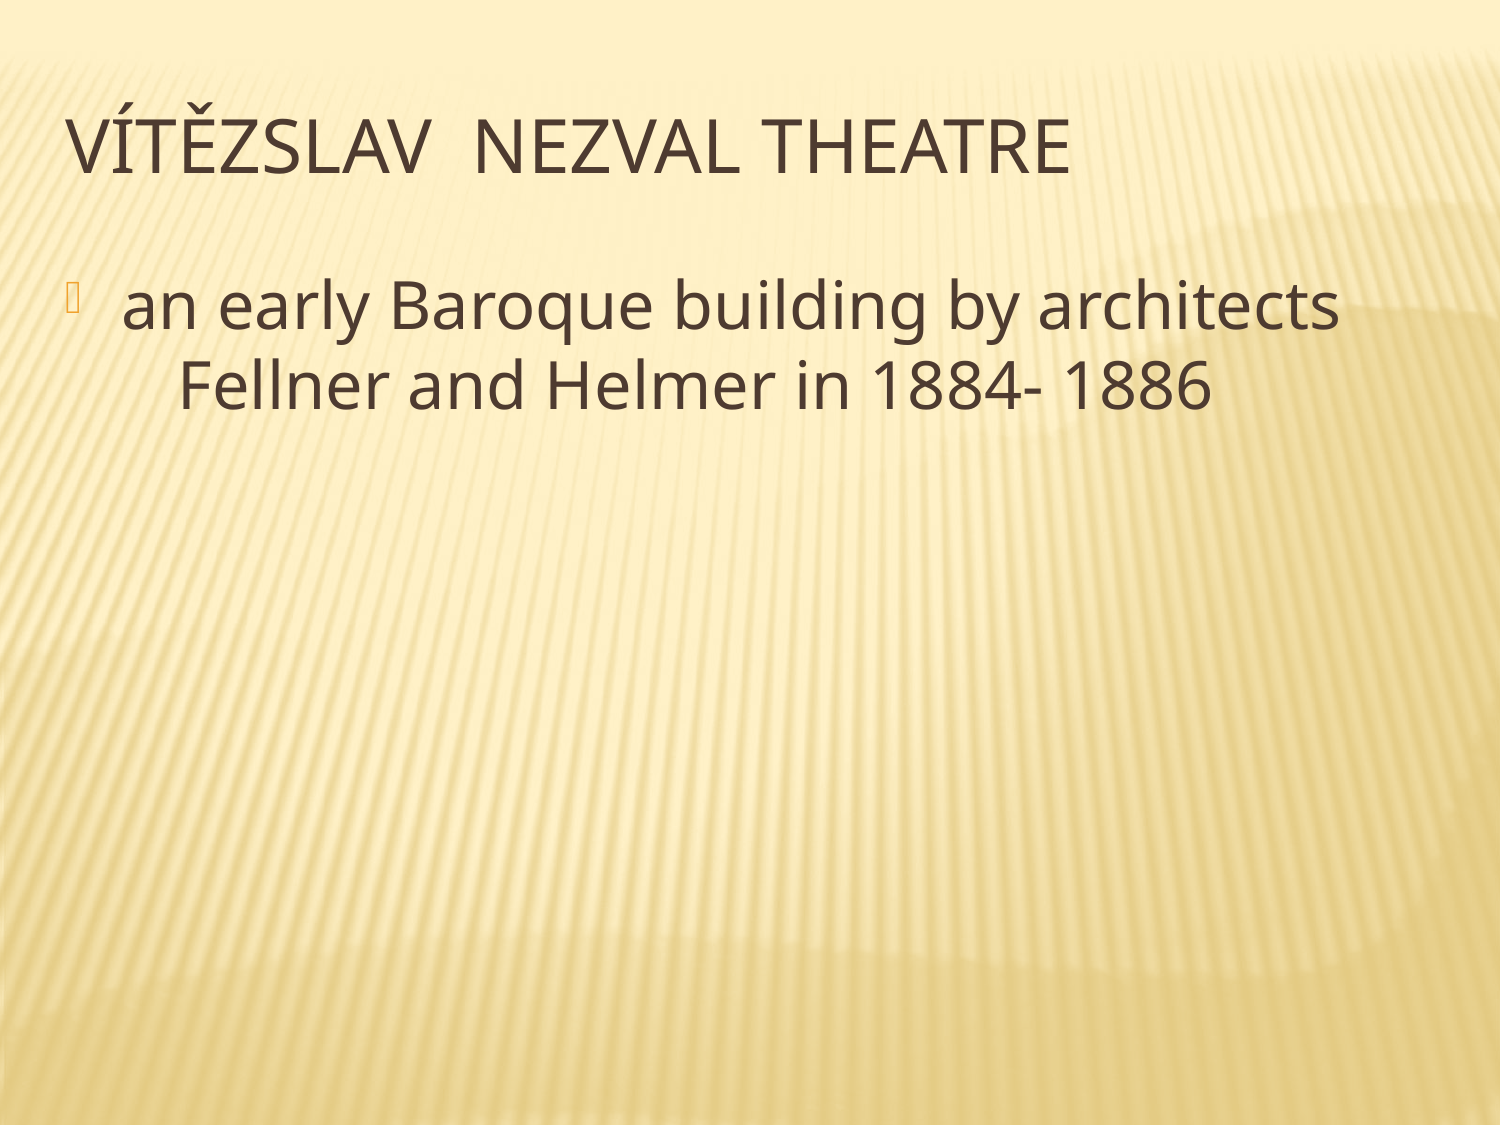

# VÍTĚZSLAV NEZVAL THEATre
an early Baroque building by architects Fellner and Helmer in 1884- 1886